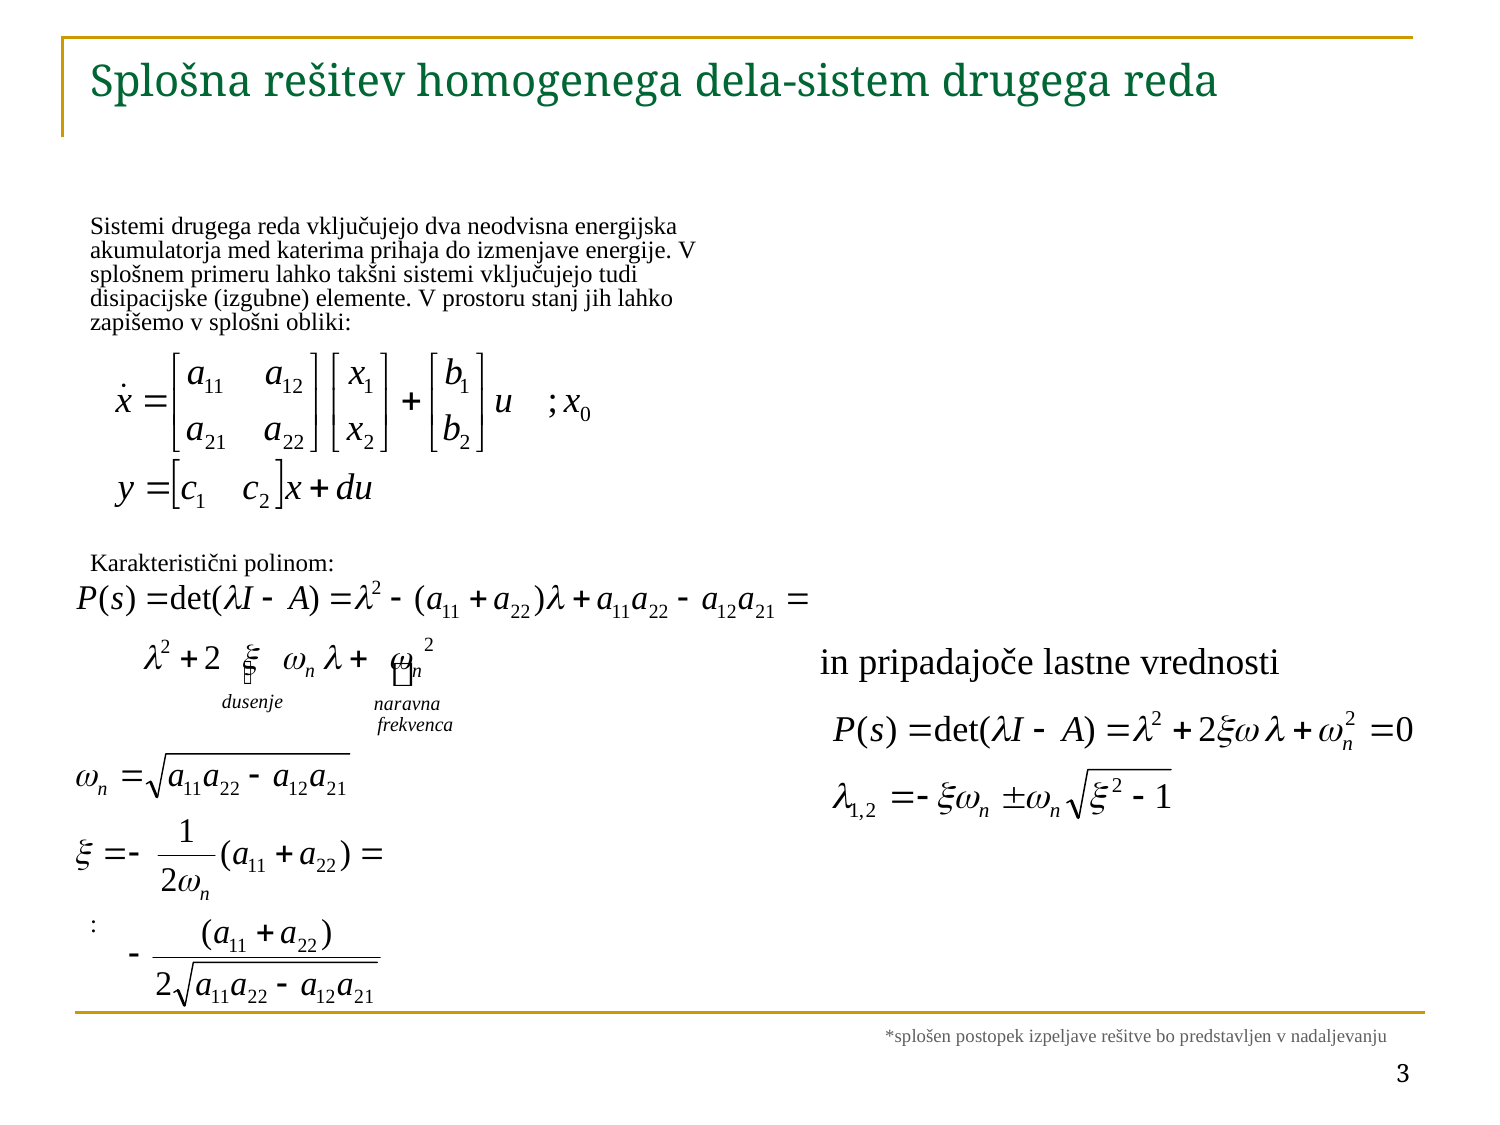

Splošna rešitev homogenega dela-sistem drugega reda
# Sistemi drugega reda vključujejo dva neodvisna energijska akumulatorja med katerima prihaja do izmenjave energije. V splošnem primeru lahko takšni sistemi vključujejo tudi disipacijske (izgubne) elemente. V prostoru stanj jih lahko zapišemo v splošni obliki:
Karakteristični polinom:
:
in pripadajoče lastne vrednosti
*splošen postopek izpeljave rešitve bo predstavljen v nadaljevanju
2